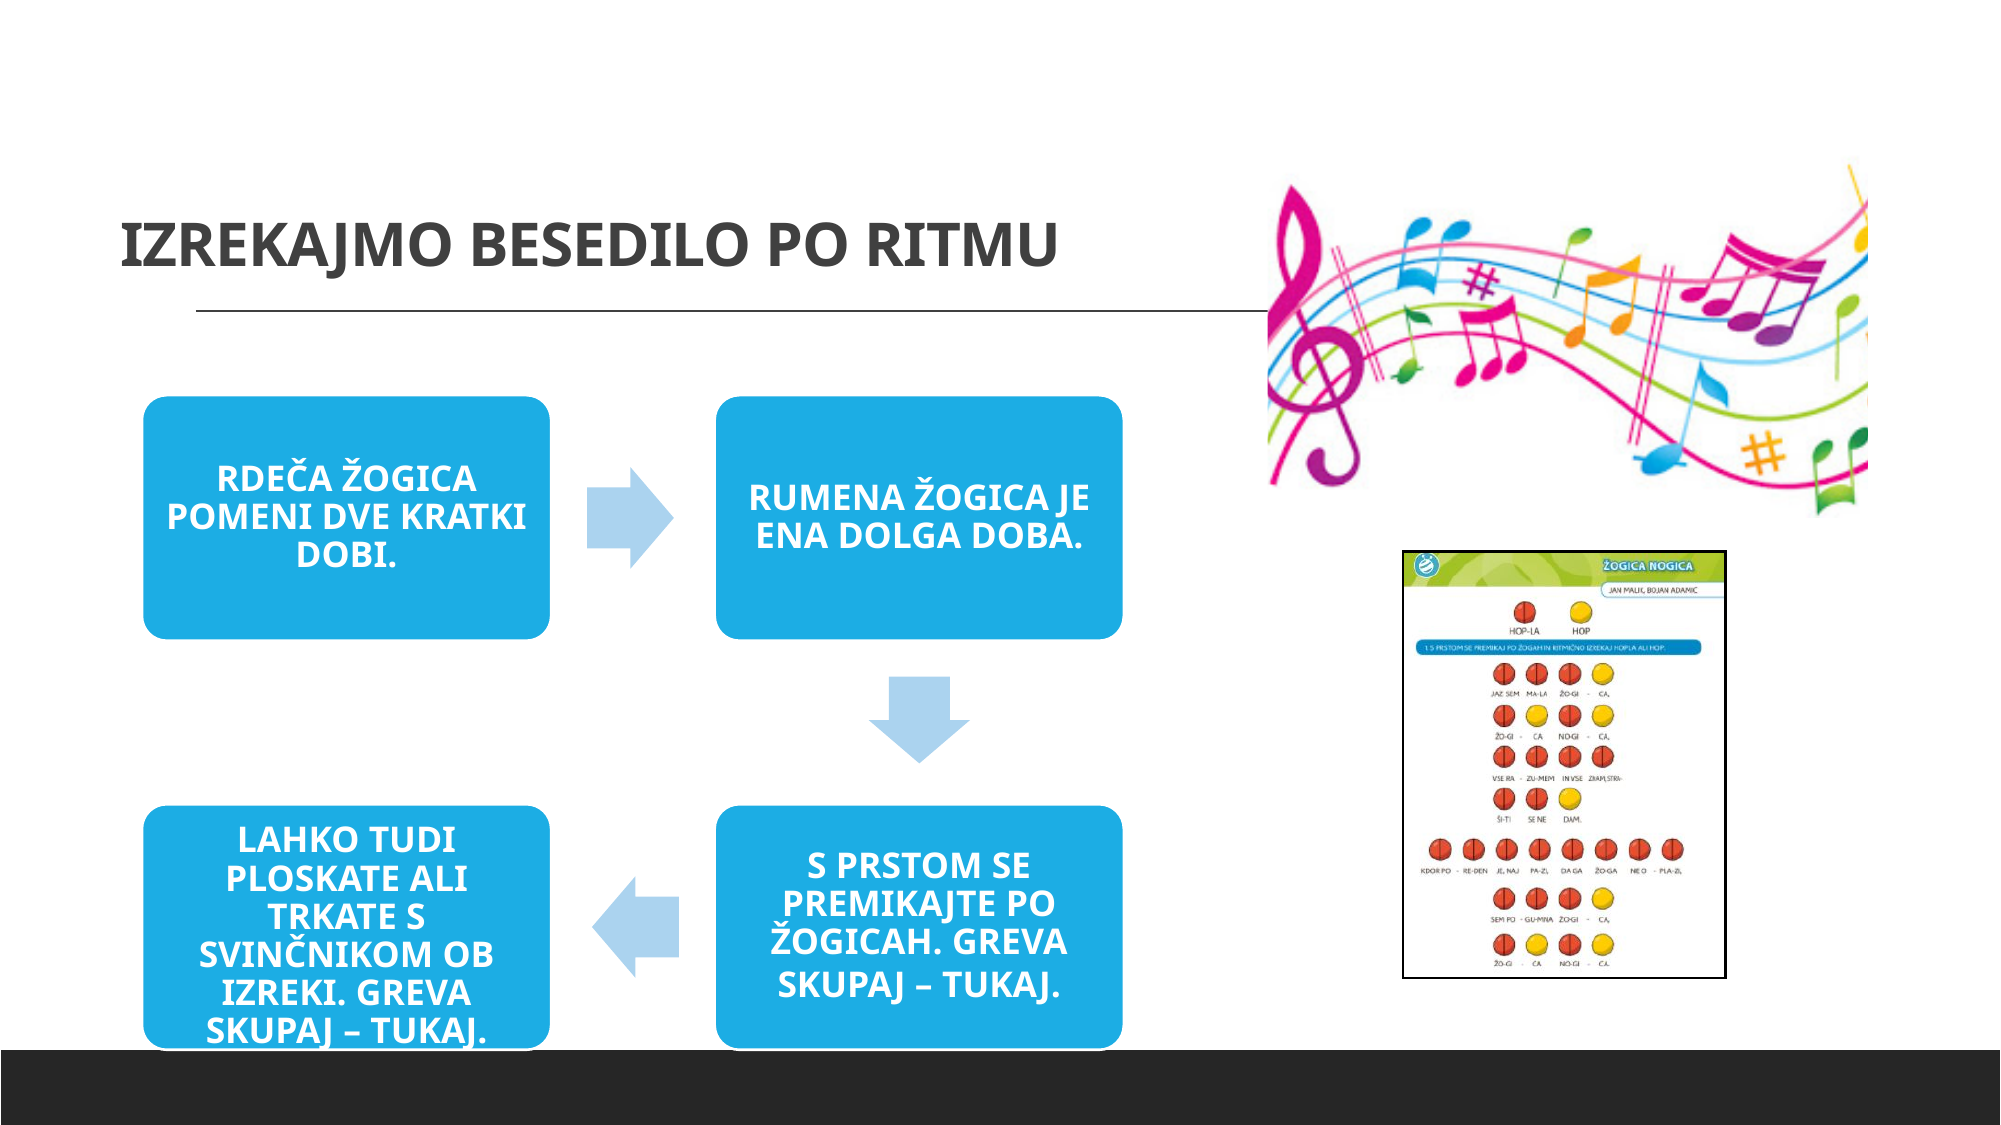

# IZREKAJMO BESEDILO PO RITMU
RDEČA ŽOGICA POMENI DVE KRATKI DOBI.
RUMENA ŽOGICA JE ENA DOLGA DOBA.
LAHKO TUDI PLOSKATE ALI TRKATE S SVINČNIKOM OB IZREKI. GREVA SKUPAJ – TUKAJ.
S PRSTOM SE PREMIKAJTE PO ŽOGICAH. GREVA SKUPAJ – TUKAJ.